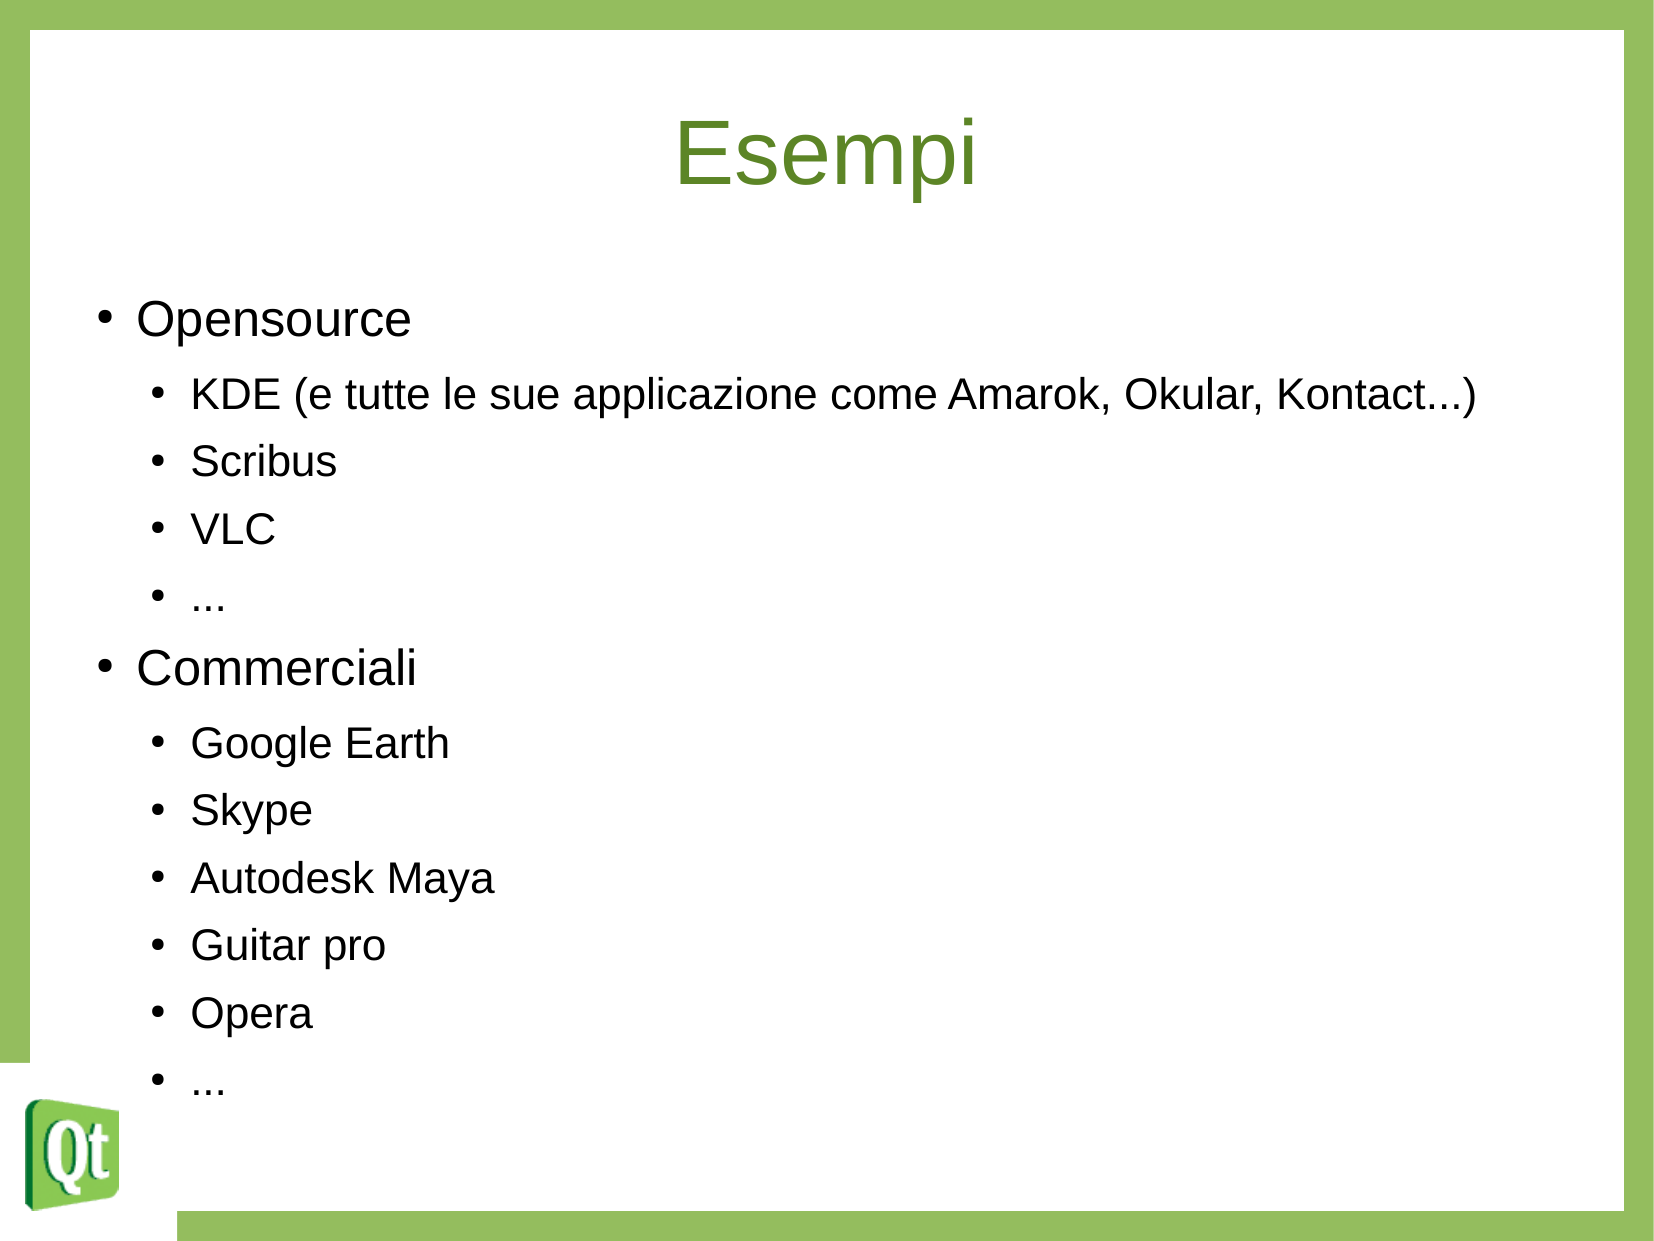

# Esempi
Opensource
KDE (e tutte le sue applicazione come Amarok, Okular, Kontact...)
Scribus
VLC
...
Commerciali
Google Earth
Skype
Autodesk Maya
Guitar pro
Opera
...